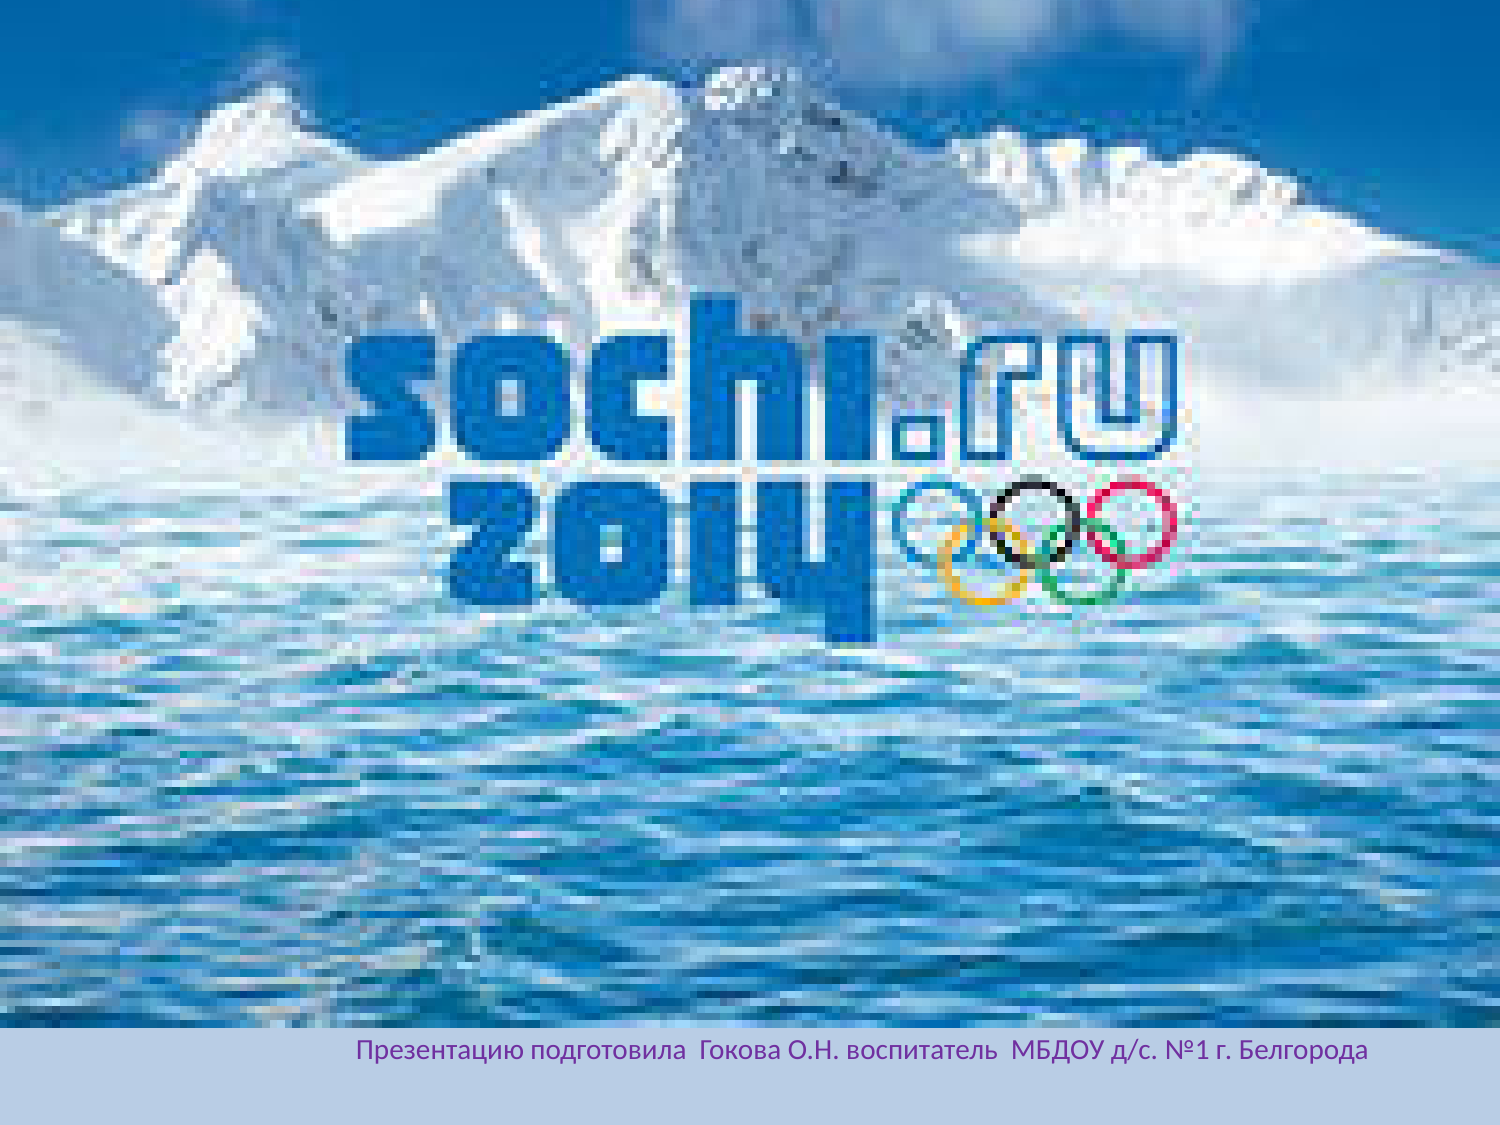

#
Презентацию подготовила Гокова О.Н. воспитатель МБДОУ д/с. №1 г. Белгорода